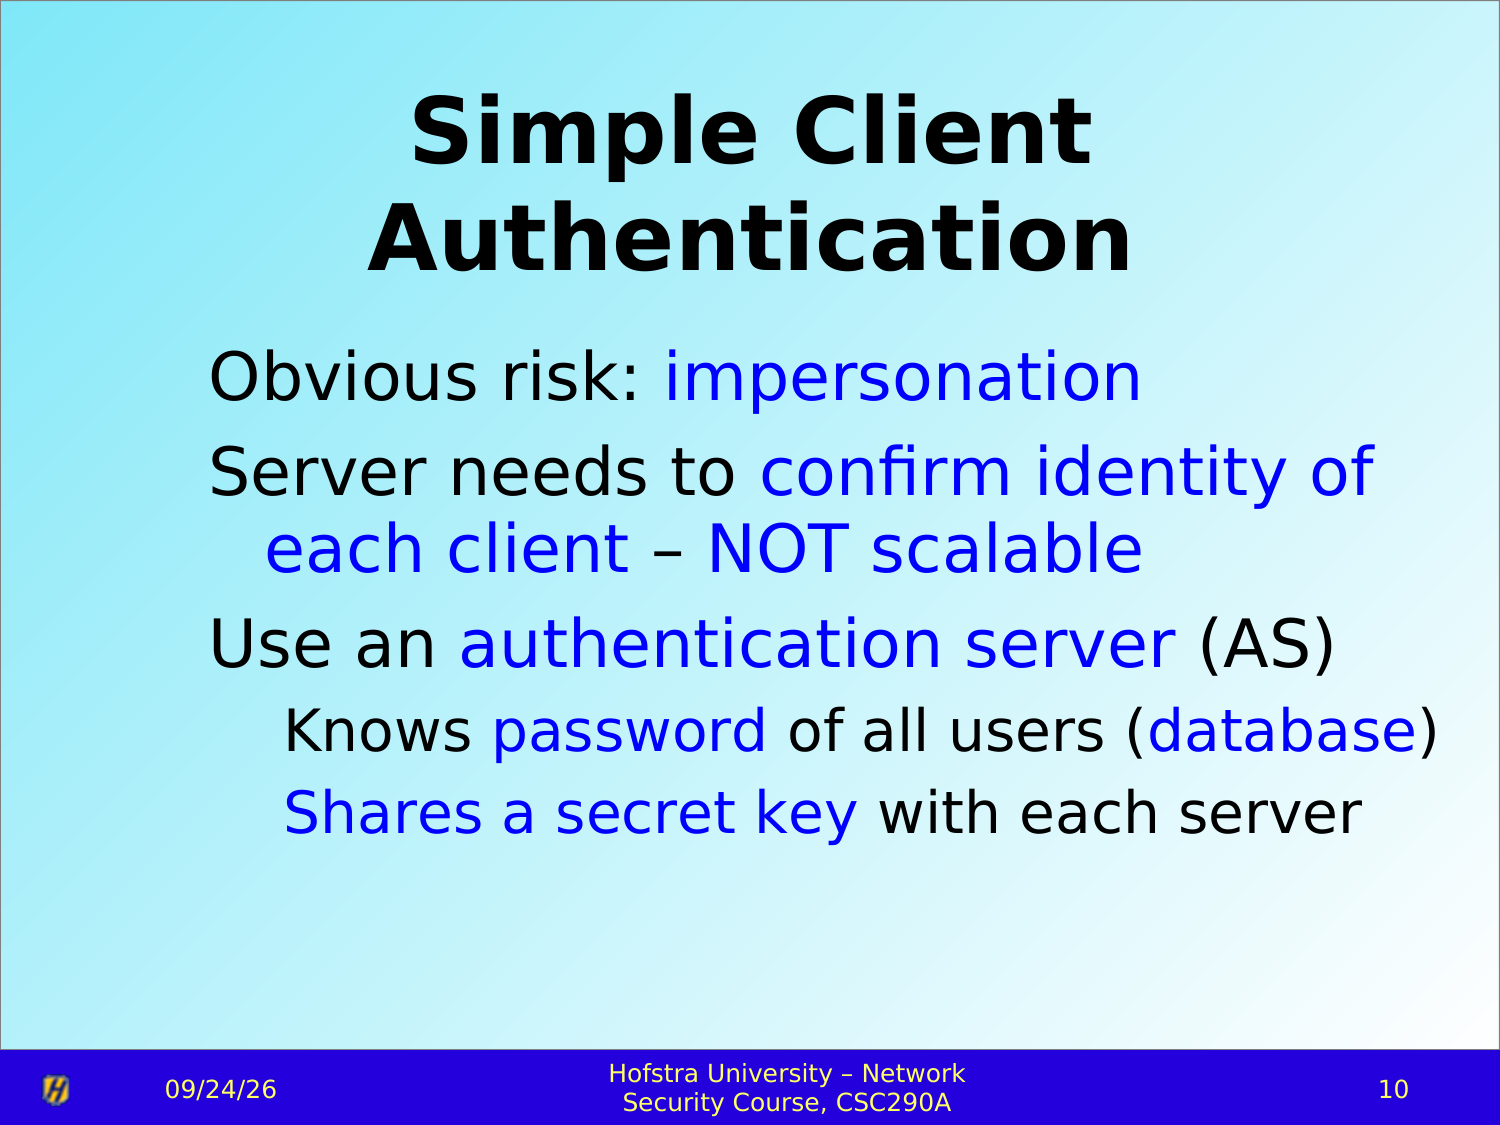

# Simple Client Authentication
Obvious risk: impersonation
Server needs to confirm identity of each client – NOT scalable
Use an authentication server (AS)
Knows password of all users (database)
Shares a secret key with each server
10